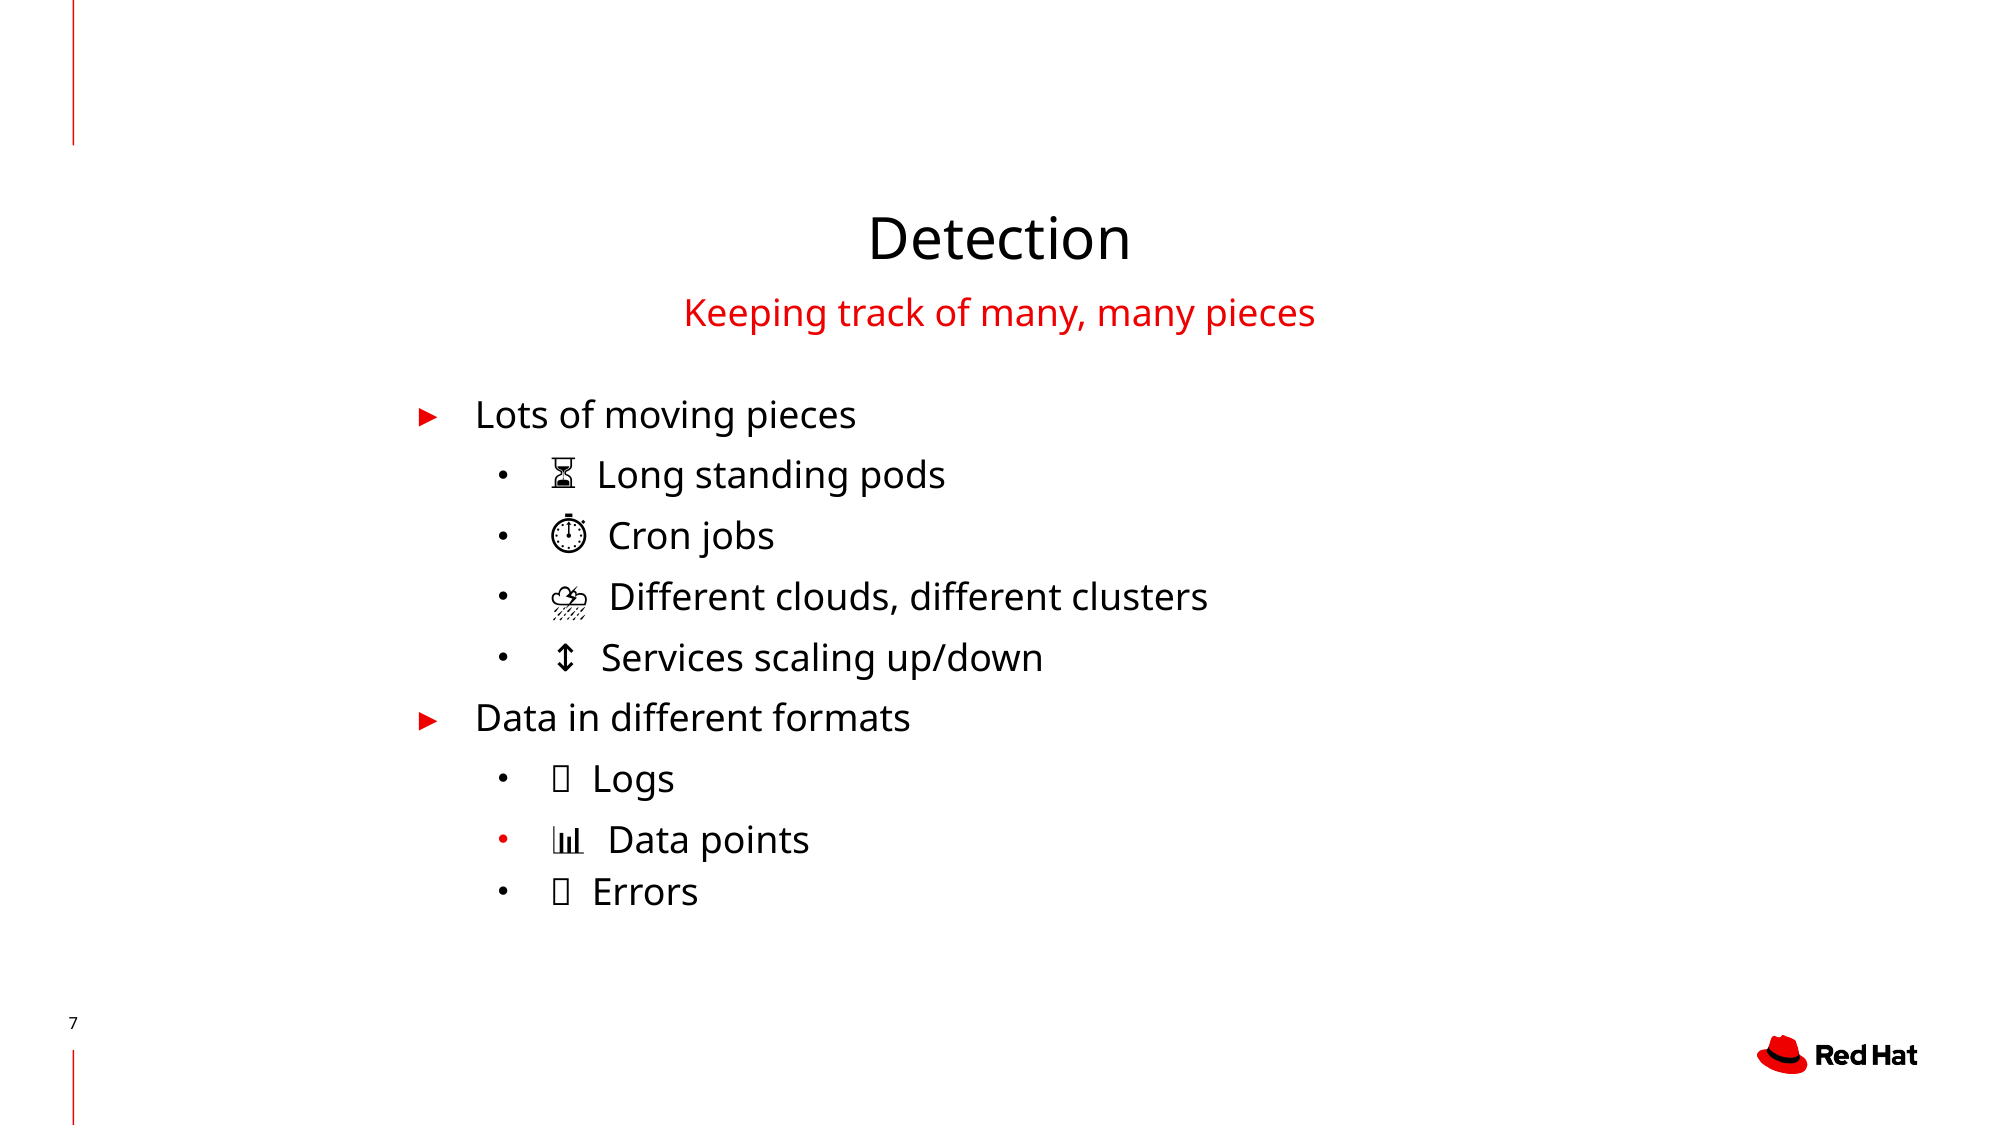

#
Detection
Keeping track of many, many pieces
Lots of moving pieces
⏳ Long standing pods
⏱️ Cron jobs
⛈️ Different clouds, different clusters
↕️ Services scaling up/down
Data in different formats
📜 Logs
📊 Data points
🔥 Errors